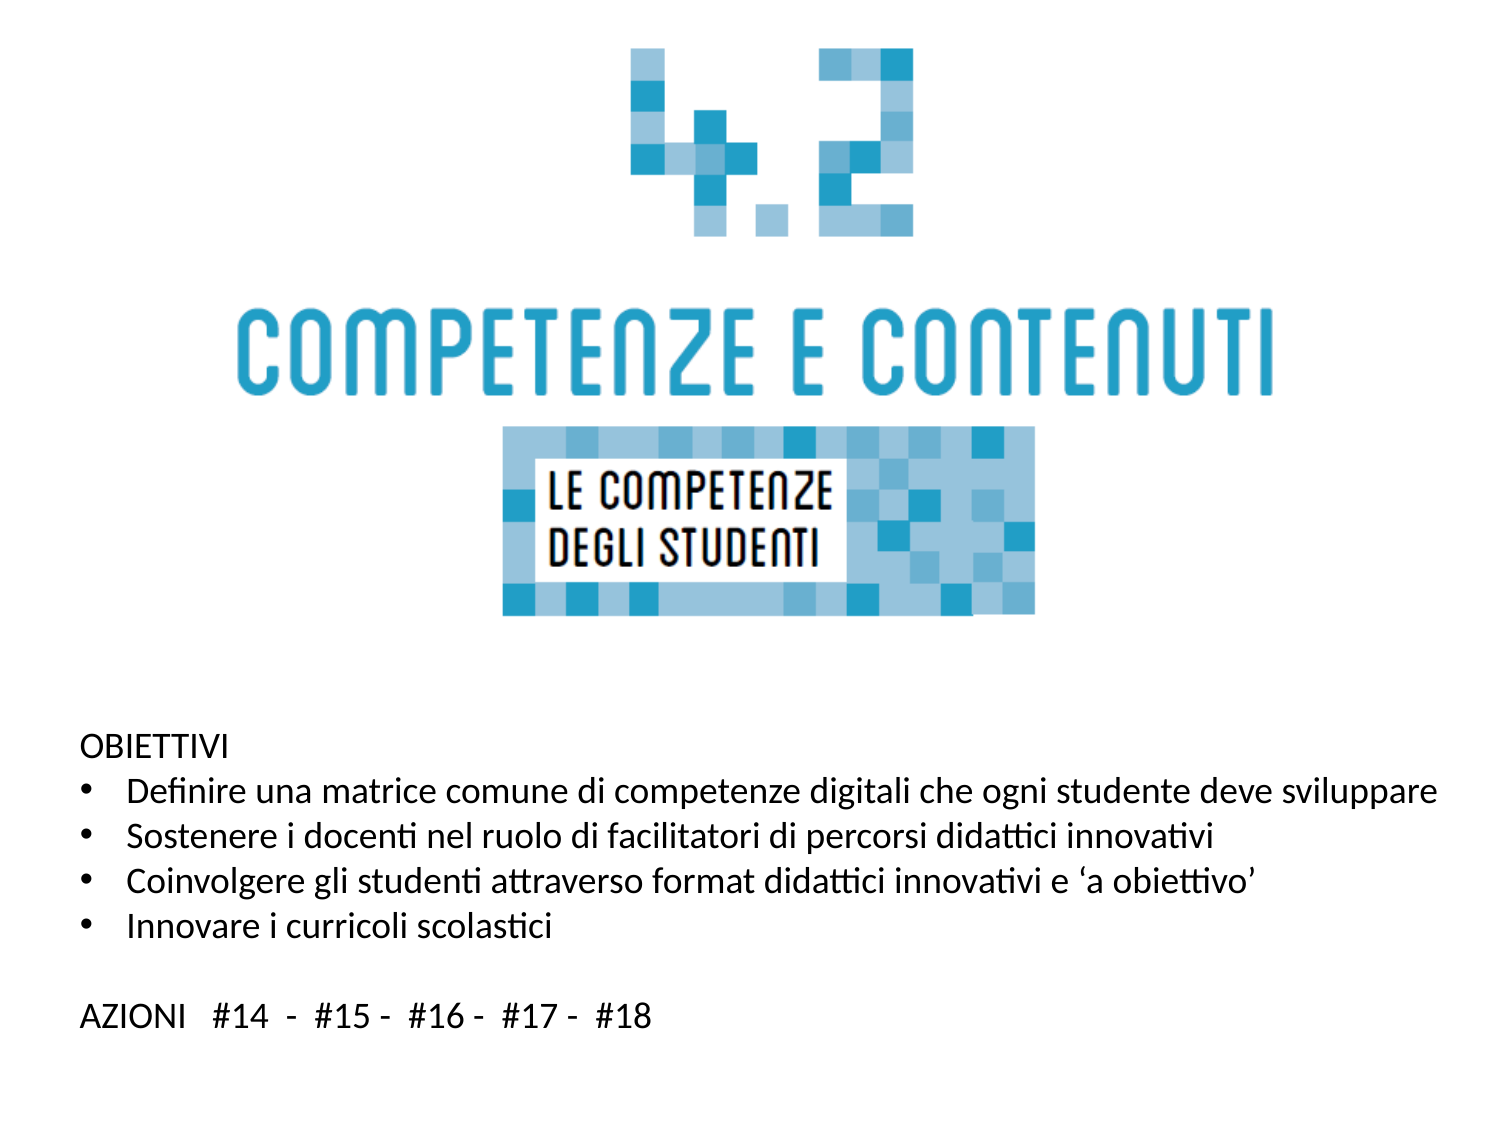

OBIETTIVI
Definire una matrice comune di competenze digitali che ogni studente deve sviluppare
Sostenere i docenti nel ruolo di facilitatori di percorsi didattici innovativi
Coinvolgere gli studenti attraverso format didattici innovativi e ‘a obiettivo’
Innovare i curricoli scolastici
AZIONI #14 - #15 - #16 - #17 - #18